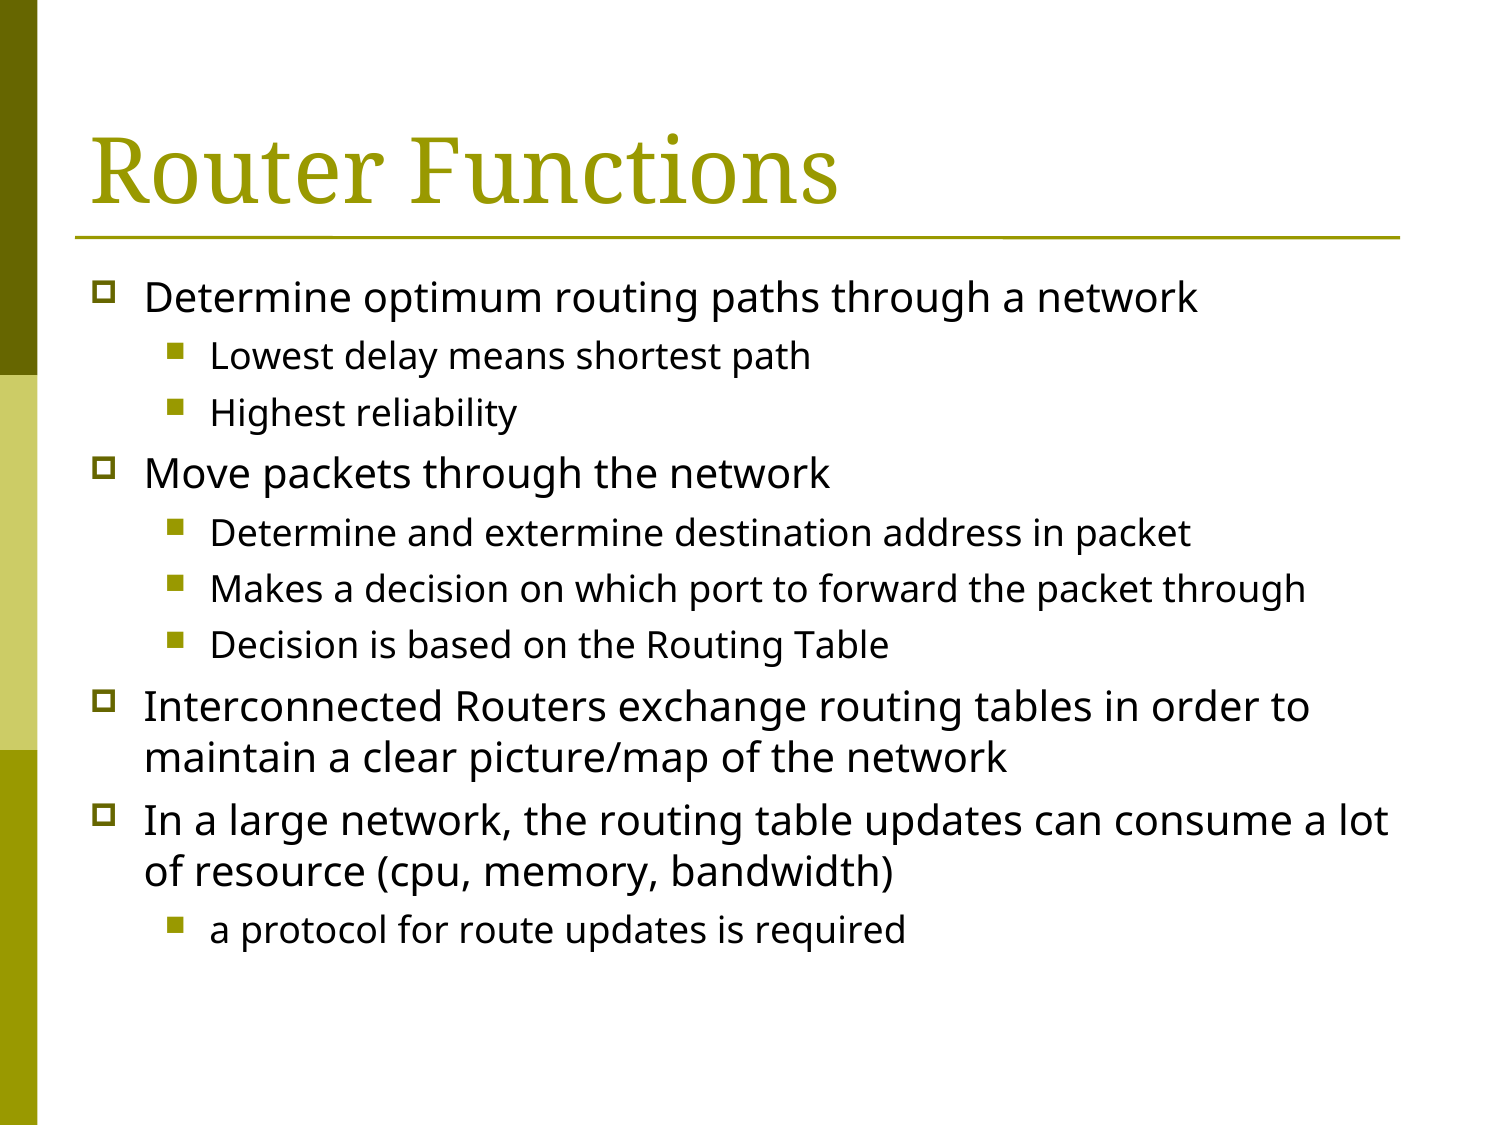

# Router Functions
Determine optimum routing paths through a network
Lowest delay means shortest path
Highest reliability
Move packets through the network
Determine and extermine destination address in packet
Makes a decision on which port to forward the packet through
Decision is based on the Routing Table
Interconnected Routers exchange routing tables in order to maintain a clear picture/map of the network
In a large network, the routing table updates can consume a lot of resource (cpu, memory, bandwidth)
a protocol for route updates is required